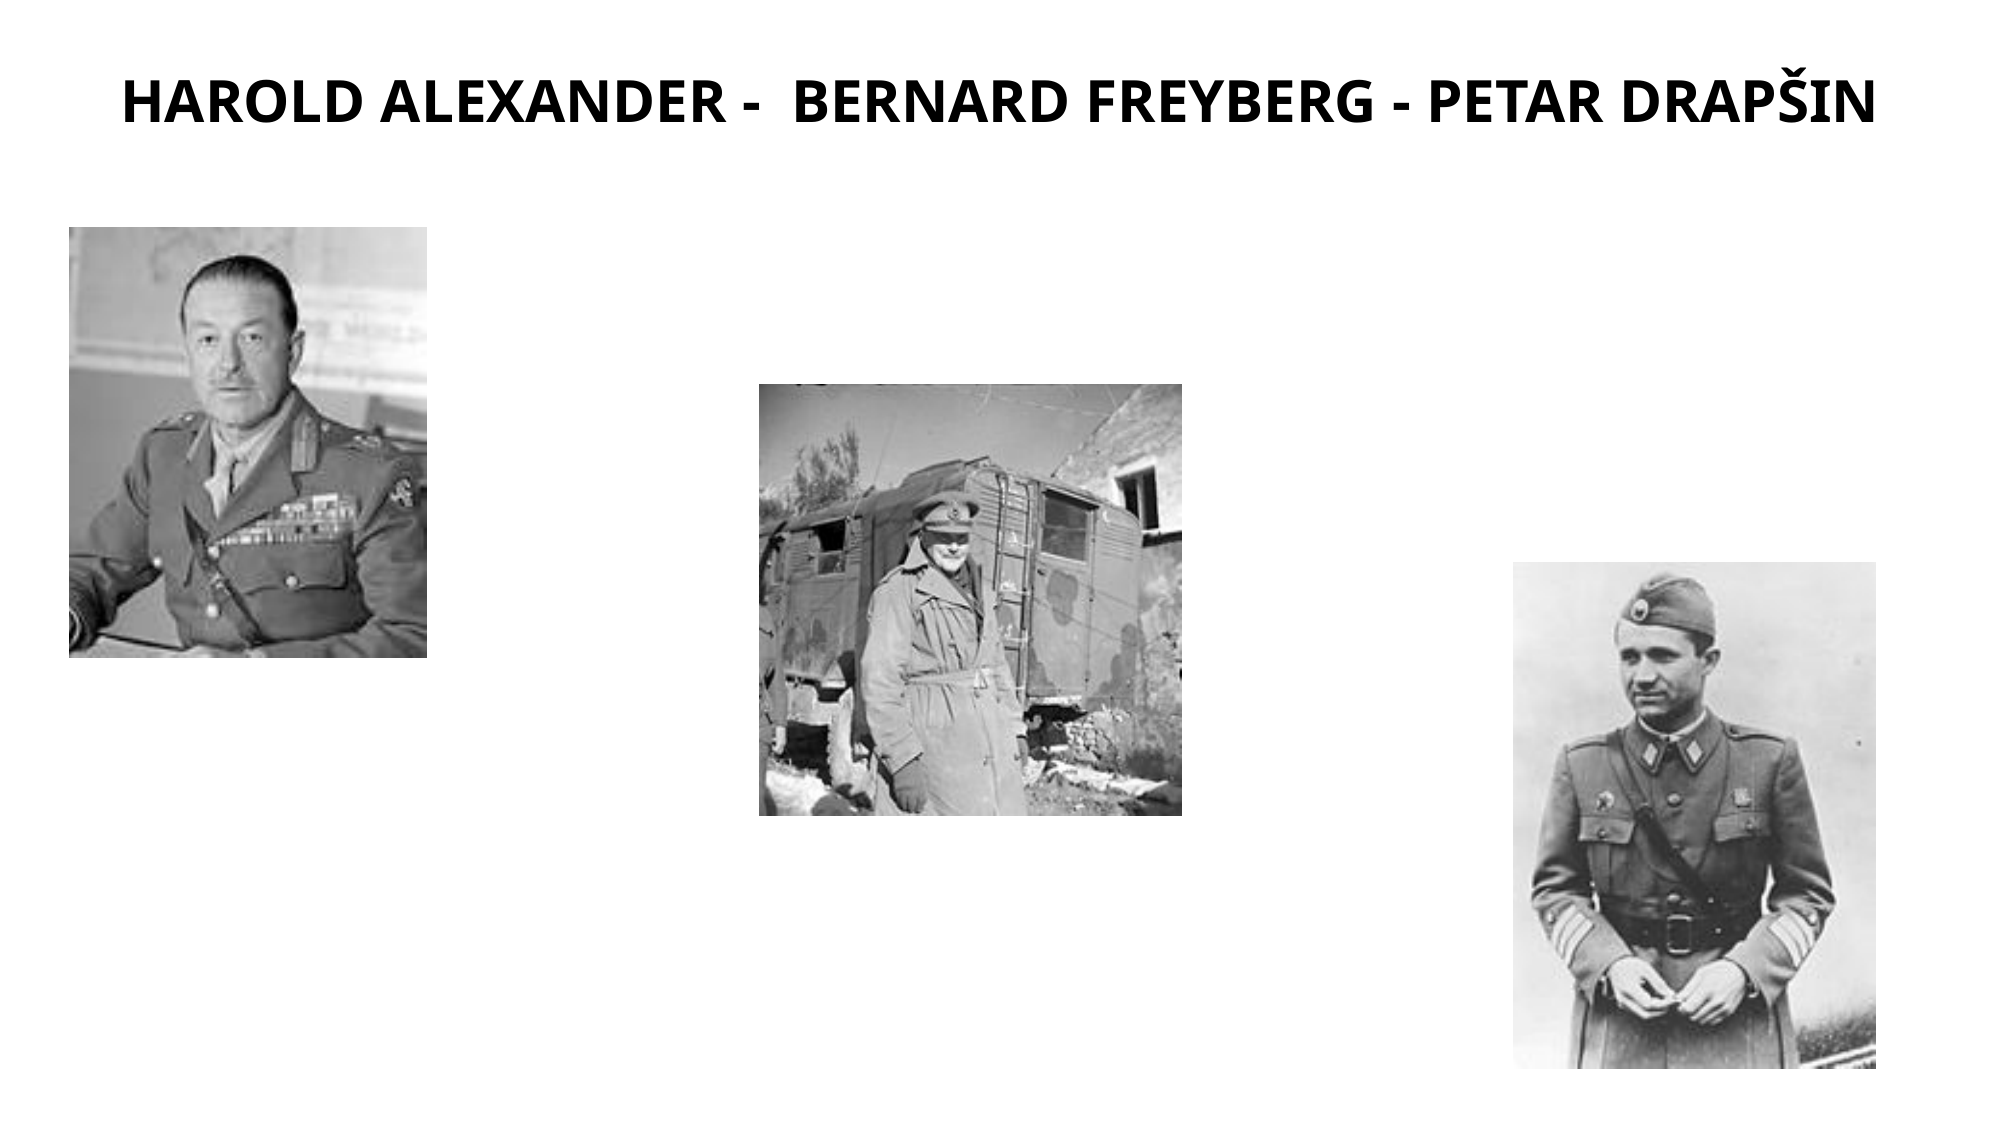

# HAROLD ALEXANDER - BERNARD FREYBERG - PETAR DRAPŠIN